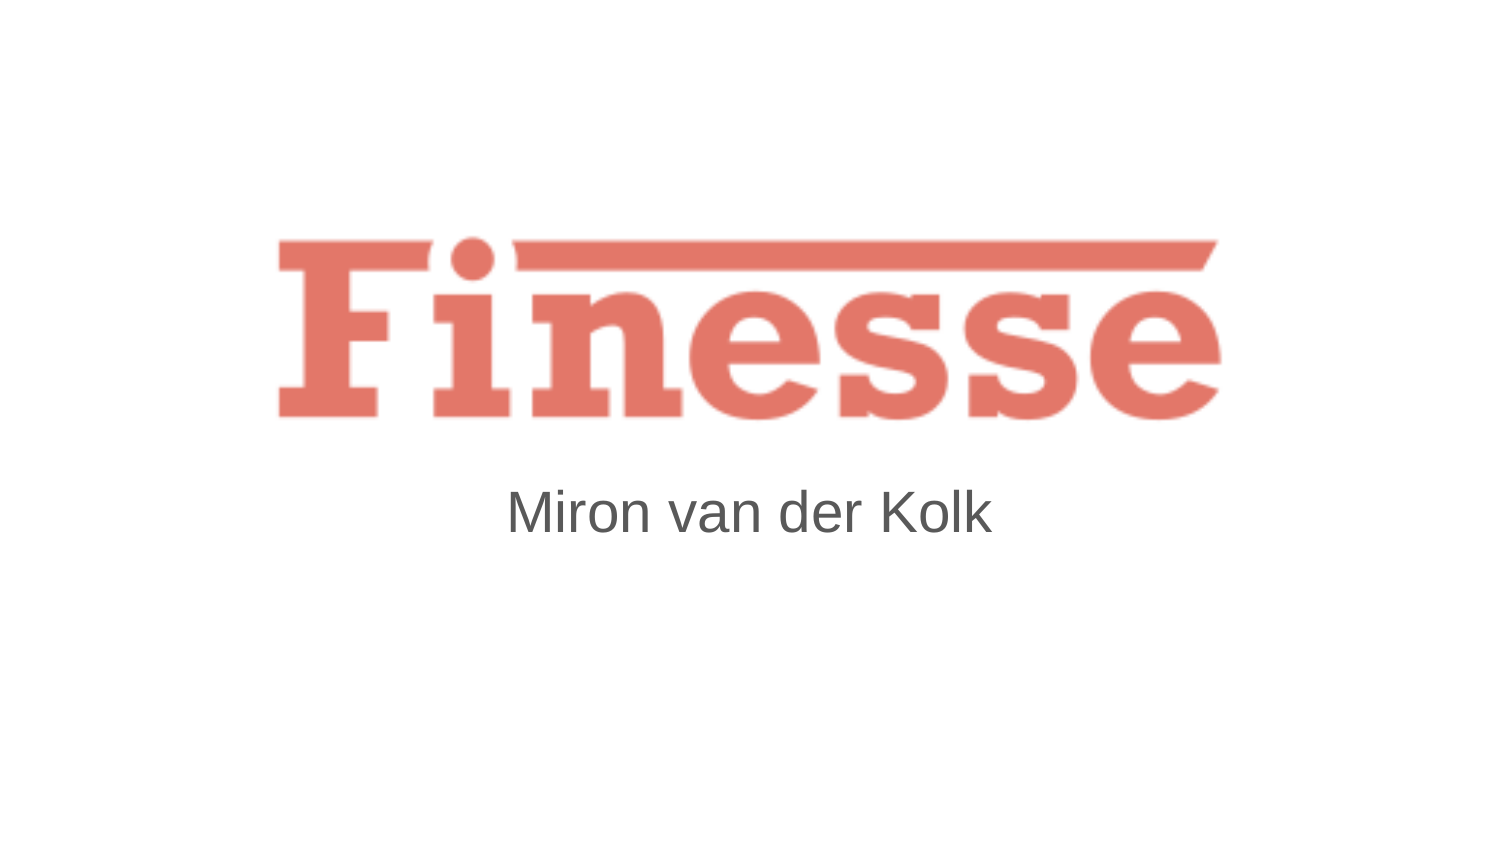

# Finesse introduction
Miron van der Kolk